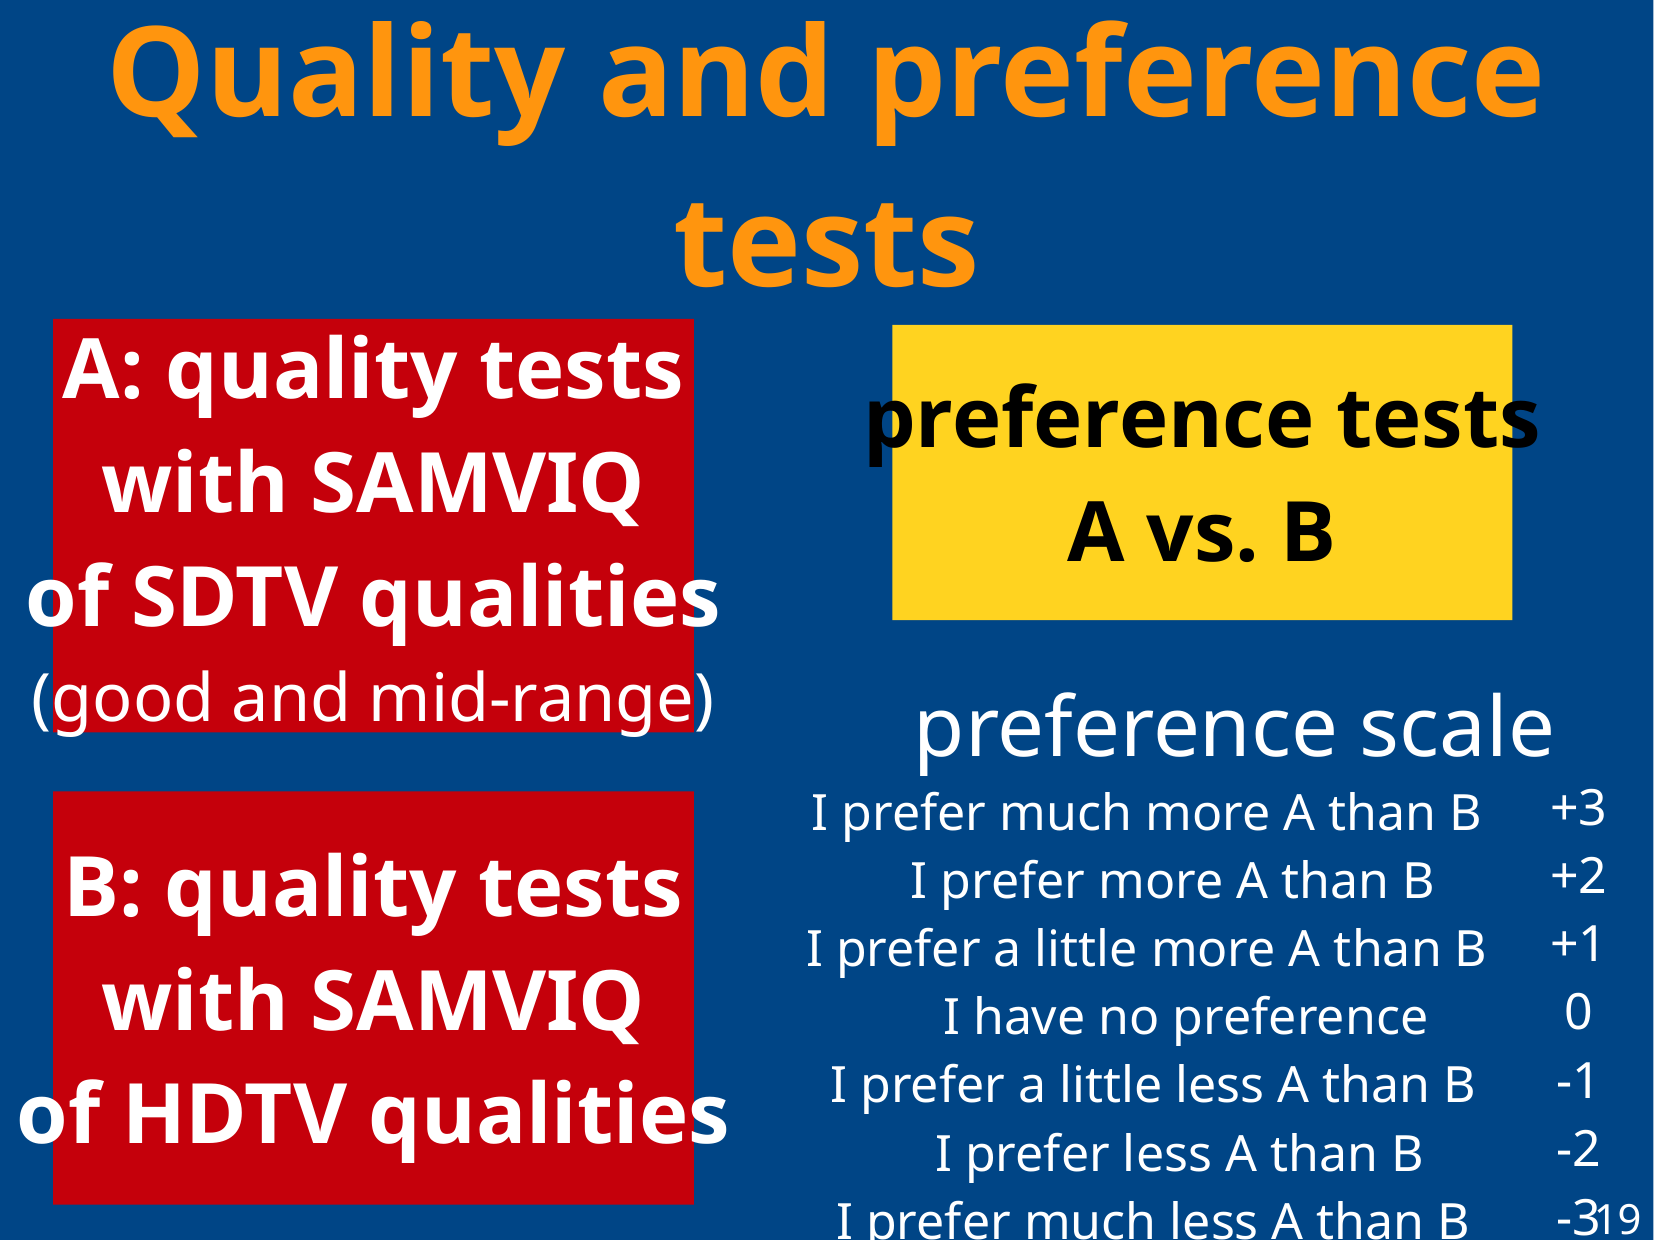

# Quality and preference tests
A: quality tests
with SAMVIQ
of SDTV qualities
(good and mid-range)
preference tests
A vs. B
preference scale
+3
+2
+1
0
-1
-2
-3
I prefer much more A than B
 I prefer more A than B
I prefer a little more A than B
 I have no preference
 I prefer a little less A than B
 I prefer less A than B
 I prefer much less A than B
B: quality tests
with SAMVIQ
of HDTV qualities
19